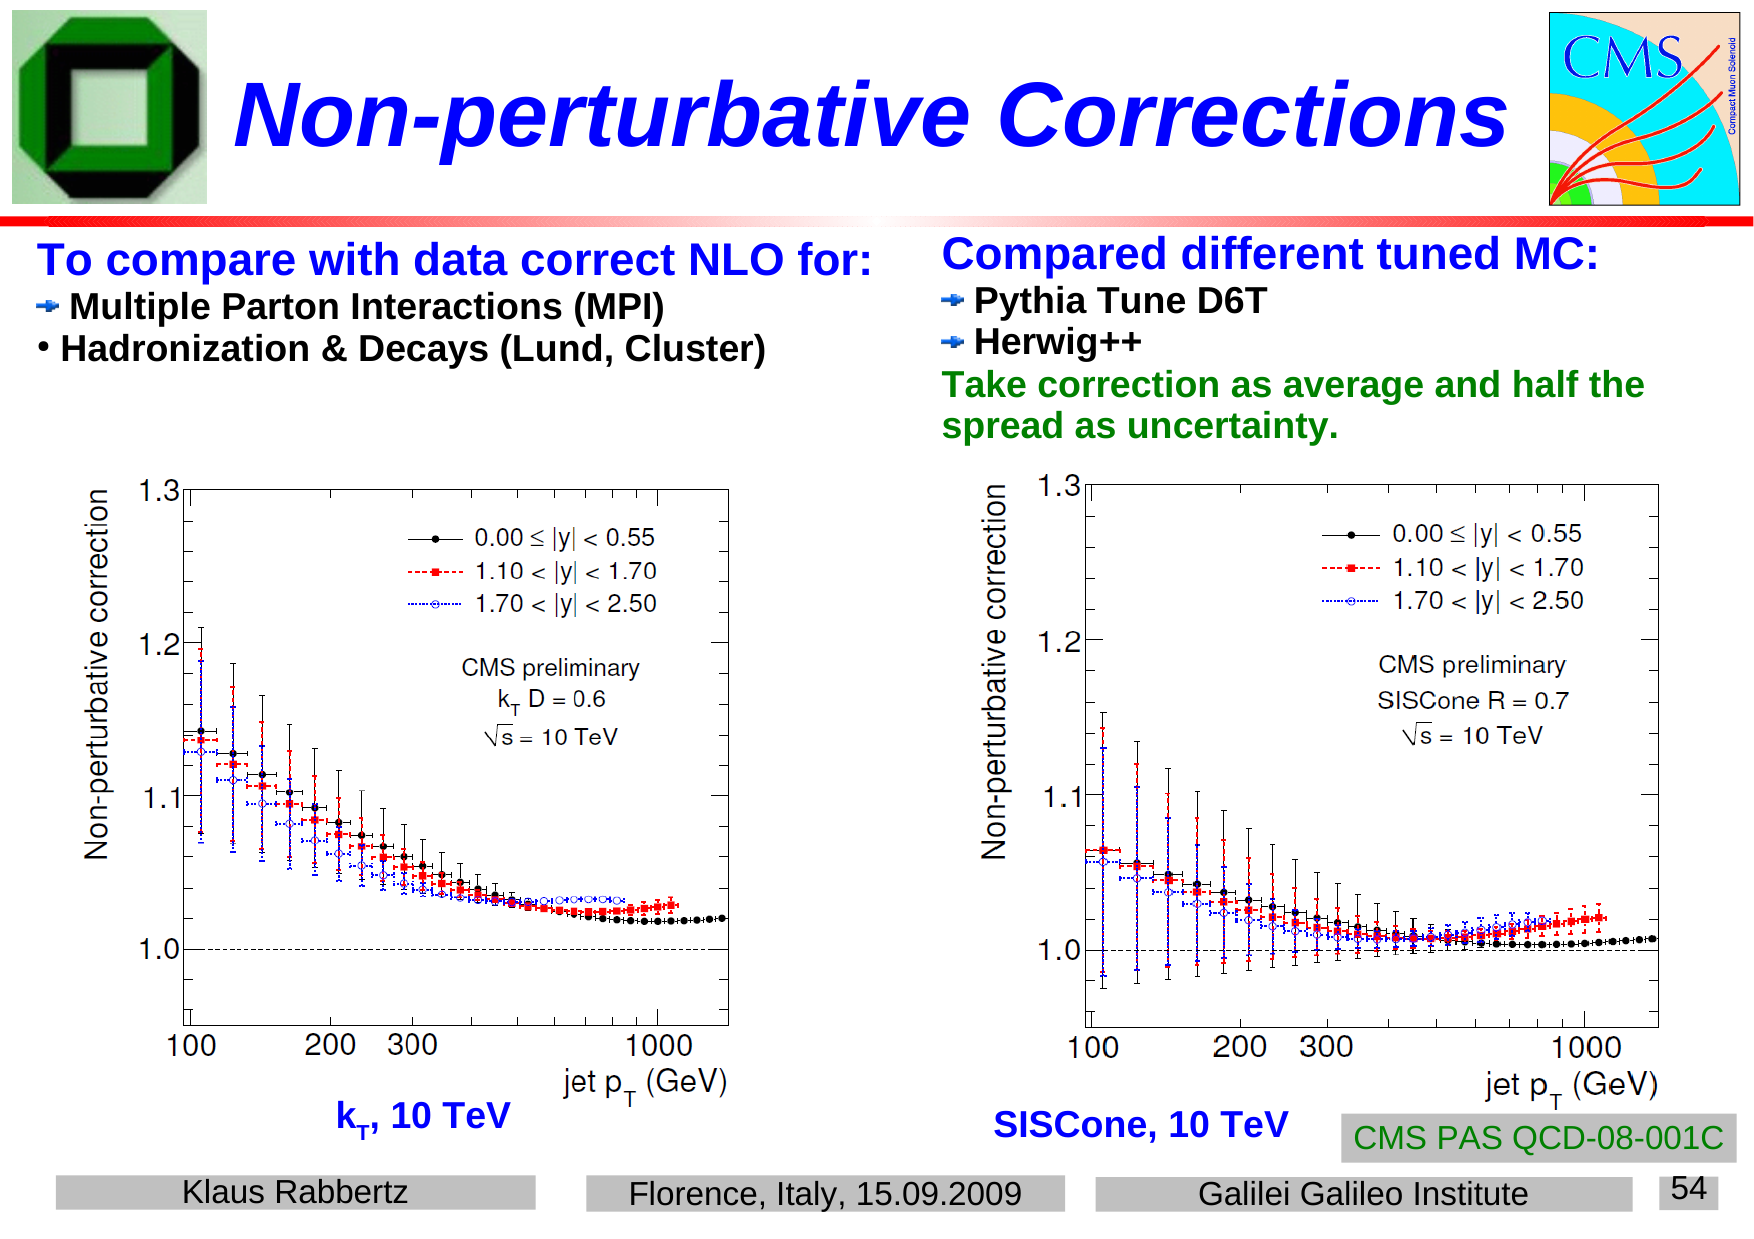

# Non-perturbative Corrections
Compared different tuned MC:
 Pythia Tune D6T
 Herwig++
Take correction as average and half the
spread as uncertainty.
To compare with data correct NLO for:
 Multiple Parton Interactions (MPI)
 Hadronization & Decays (Lund, Cluster)
kT, 10 TeV
SISCone, 10 TeV
CMS PAS QCD-08-001C